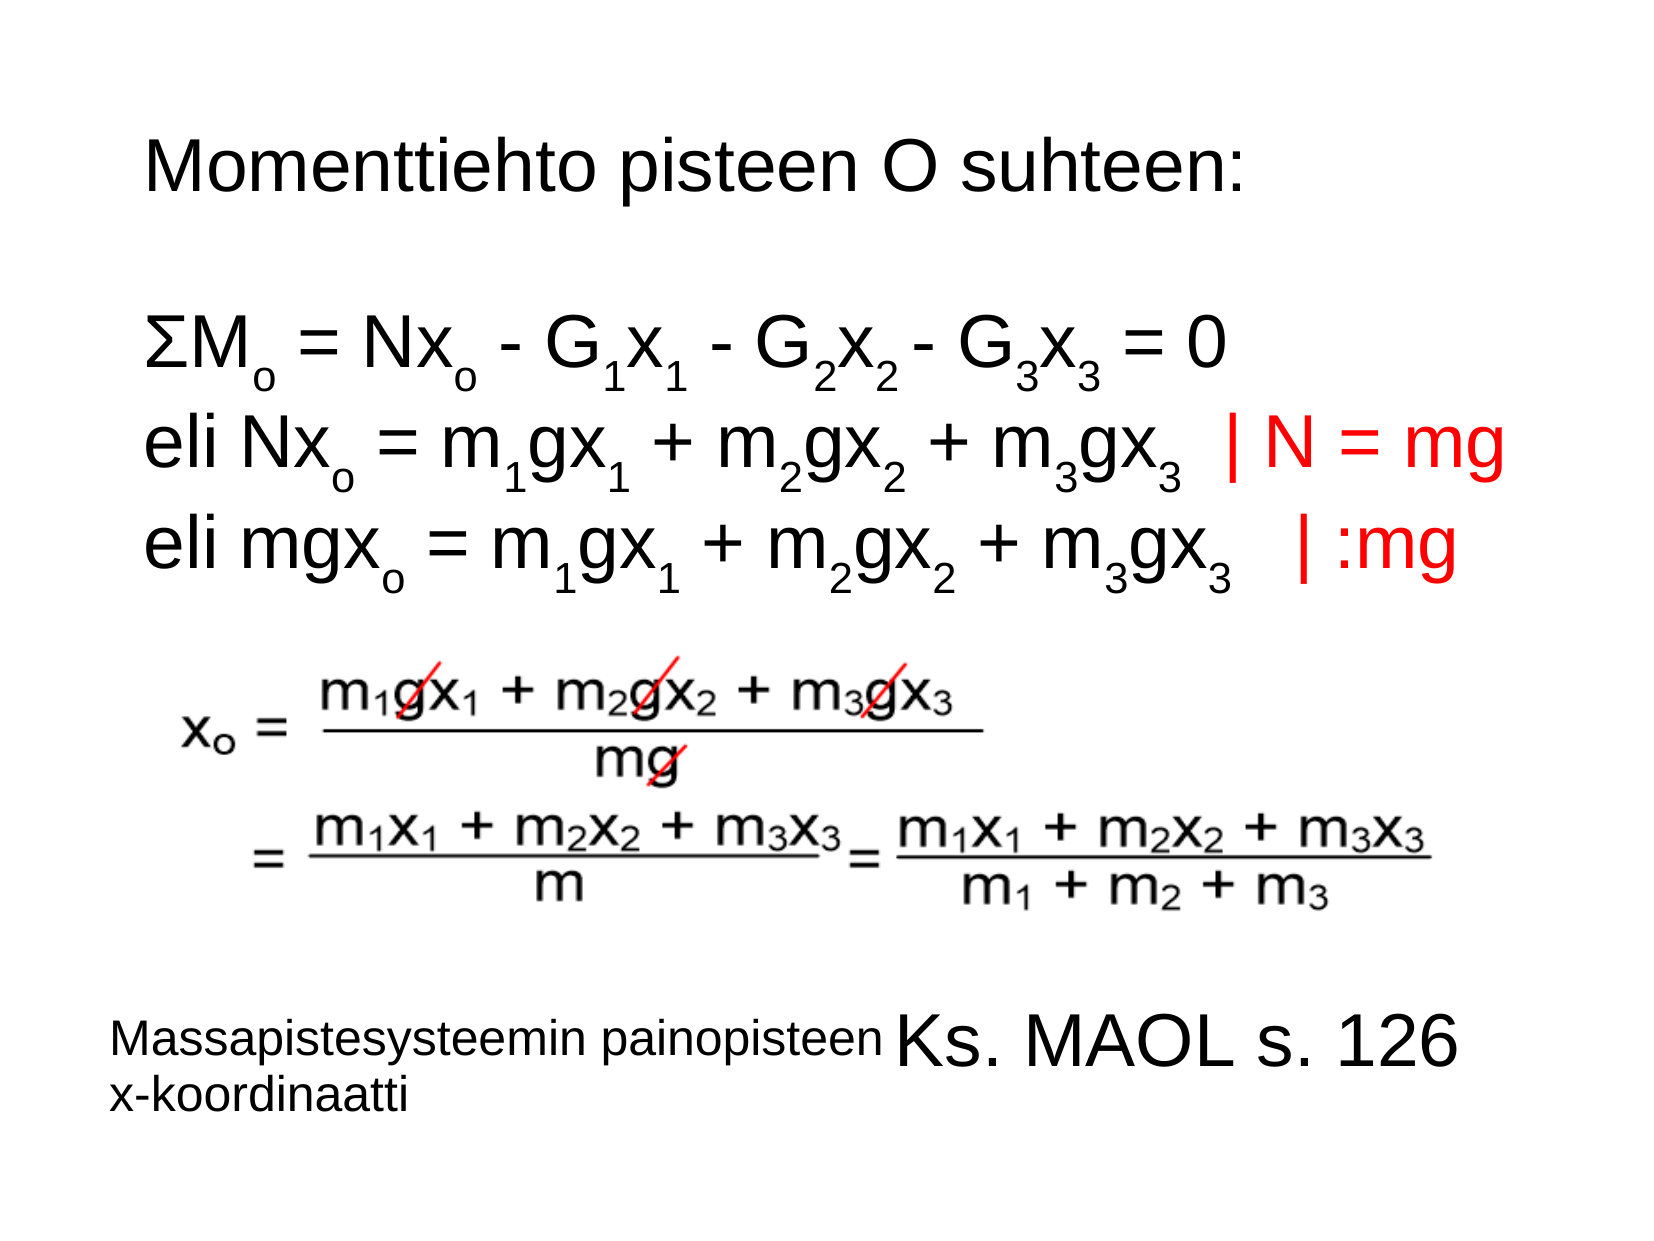

Momenttiehto pisteen O suhteen:
ƩMo = Nxo - G1x1 - G2x2 - G3x3 = 0
eli Nxo = m1gx1 + m2gx2 + m3gx3 | N = mg
eli mgxo = m1gx1 + m2gx2 + m3gx3 | :mg
Ks. MAOL s. 126
Massapistesysteemin painopisteen
x-koordinaatti